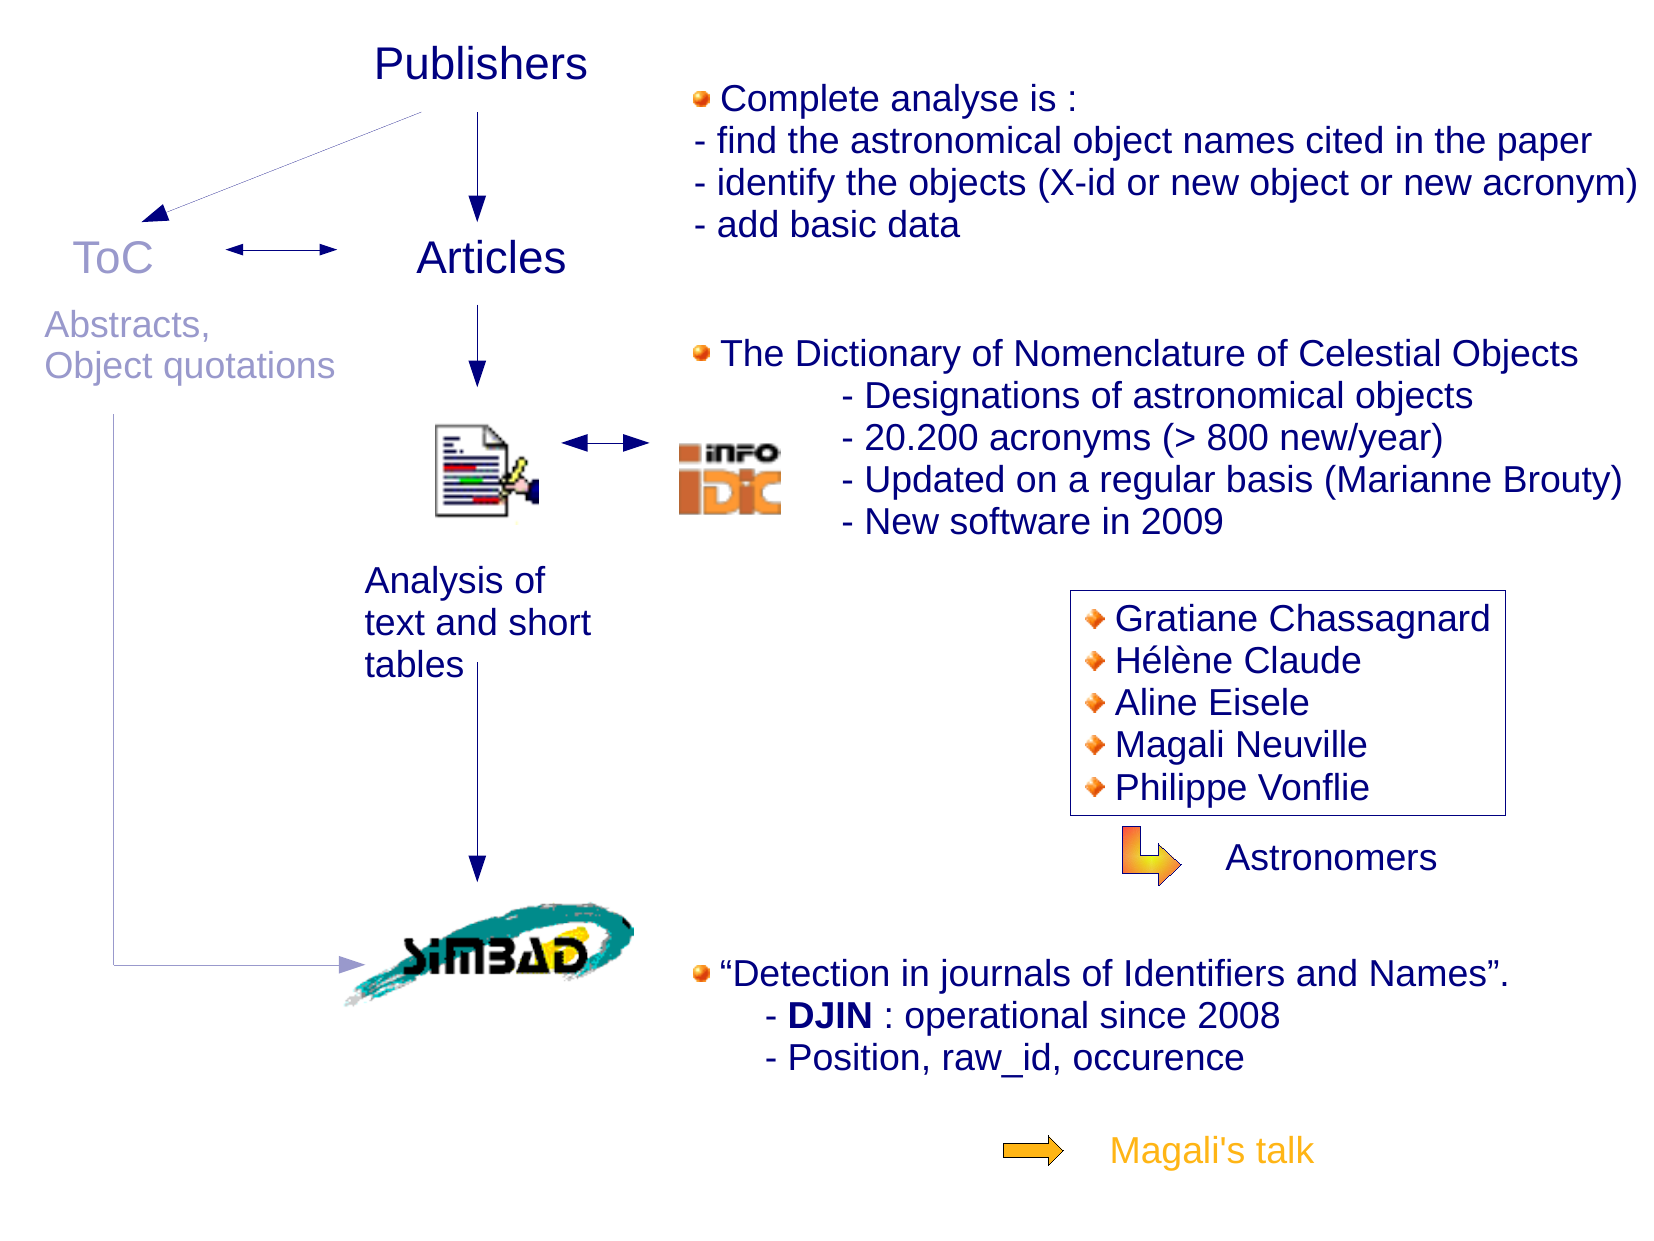

Publishers
 Complete analyse is :
- find the astronomical object names cited in the paper
- identify the objects (X-id or new object or new acronym)
- add basic data
ToC
Articles
Abstracts,
Object quotations
 The Dictionary of Nomenclature of Celestial Objects
		- Designations of astronomical objects
		- 20.200 acronyms (> 800 new/year)
		- Updated on a regular basis (Marianne Brouty)
		- New software in 2009
Analysis of text and short tables
 Gratiane Chassagnard
 Hélène Claude
 Aline Eisele
 Magali Neuville
 Philippe Vonflie
Astronomers
 “Detection in journals of Identifiers and Names”.
- DJIN : operational since 2008
- Position, raw_id, occurence
Magali's talk